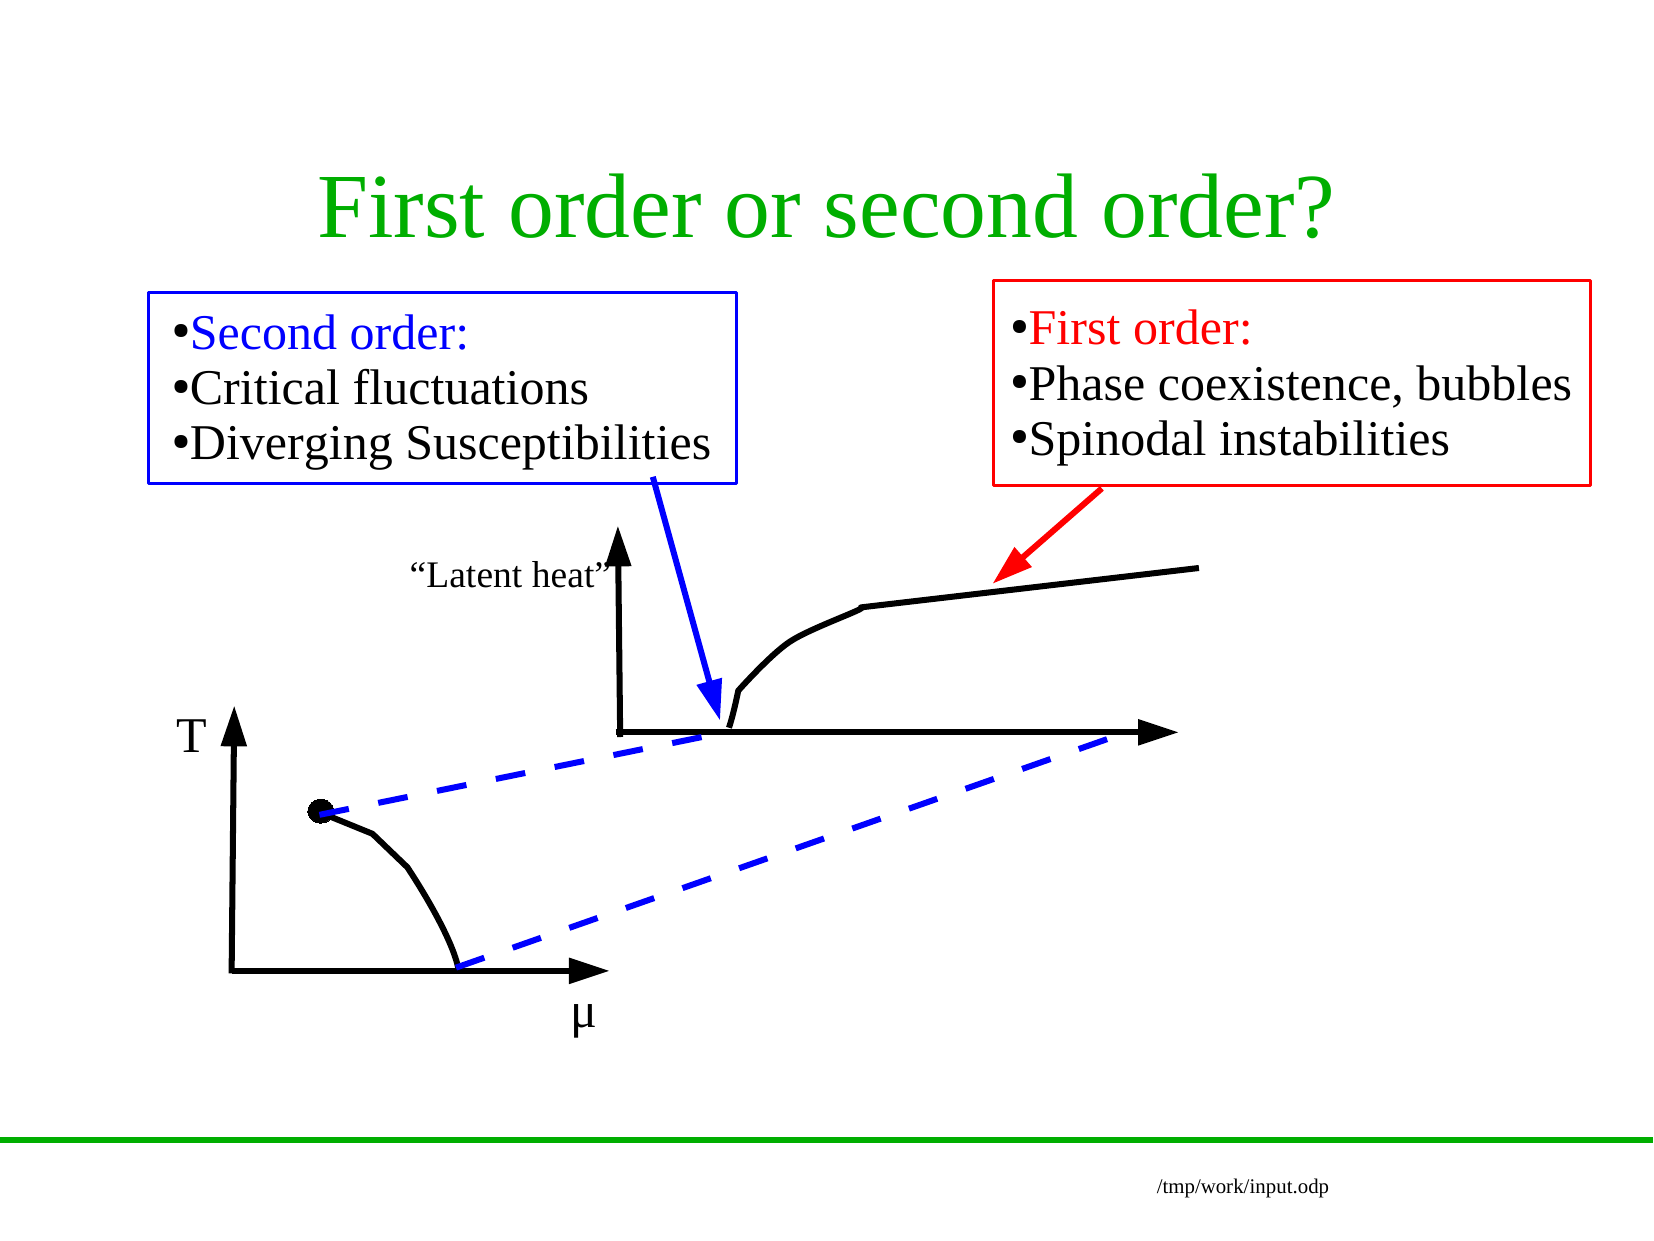

# First order or second order?
First order:
Phase coexistence, bubbles
Spinodal instabilities
Second order:
Critical fluctuations
Diverging Susceptibilities
“Latent heat”
T
μ